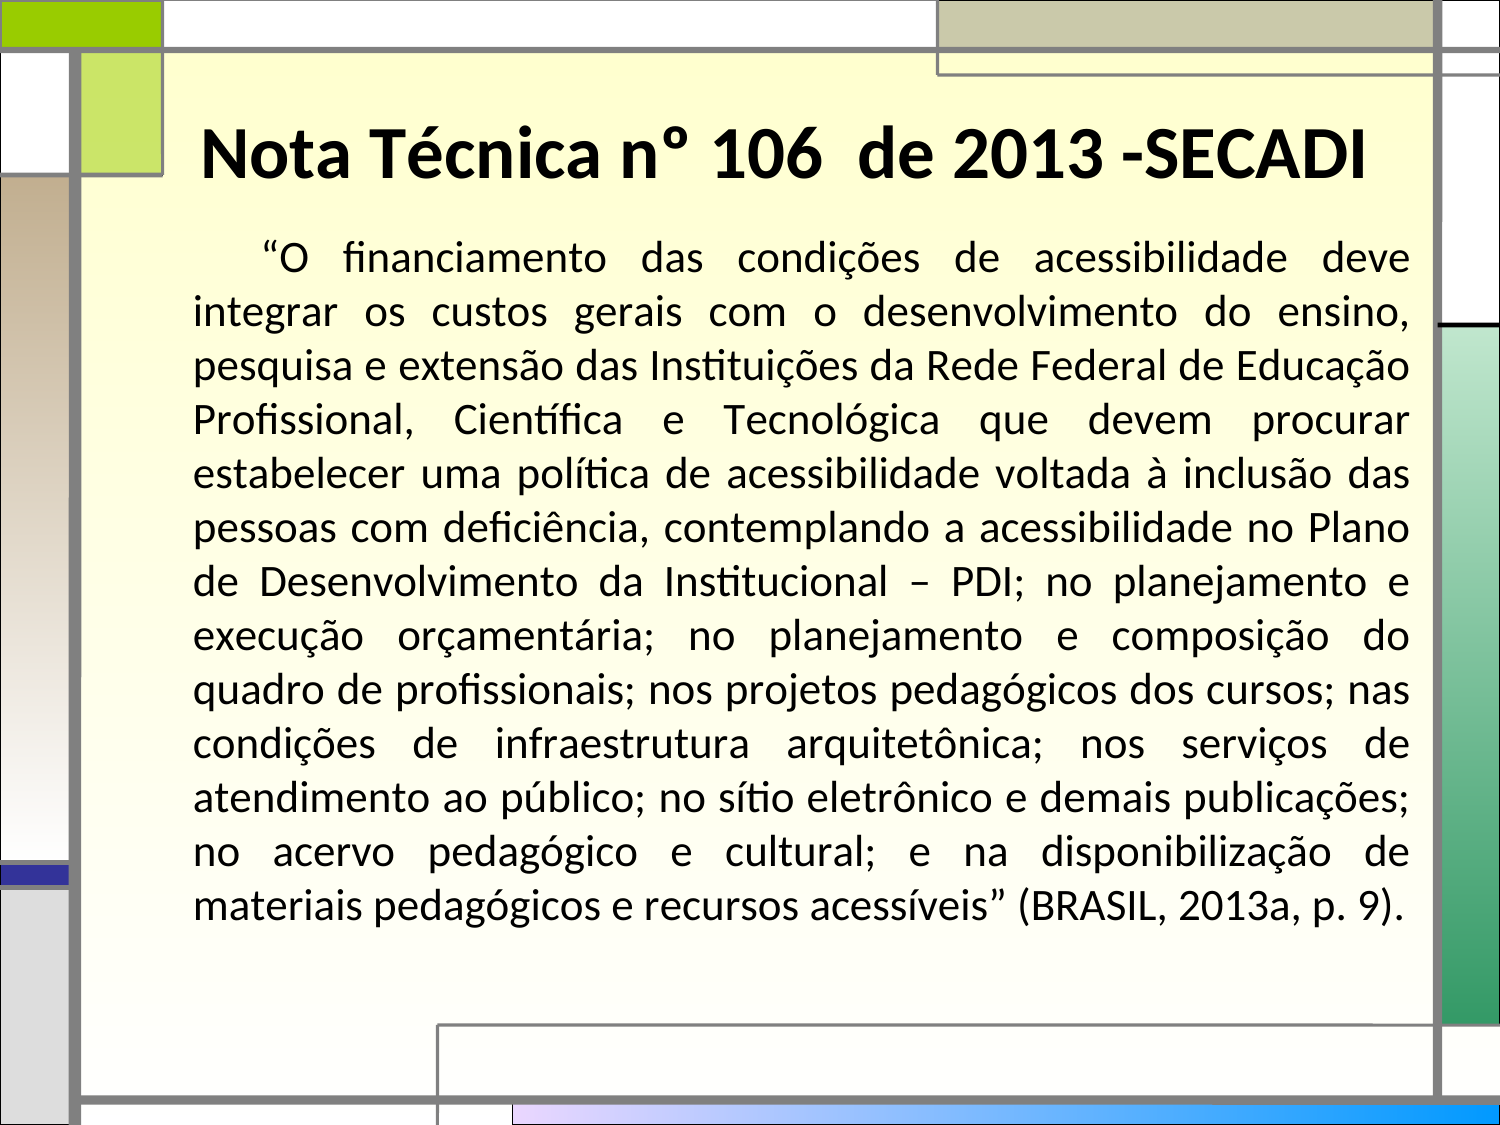

# Nota Técnica nº 106 de 2013 -SECADI
	“O financiamento das condições de acessibilidade deve integrar os custos gerais com o desenvolvimento do ensino, pesquisa e extensão das Instituições da Rede Federal de Educação Profissional, Científica e Tecnológica que devem procurar estabelecer uma política de acessibilidade voltada à inclusão das pessoas com deficiência, contemplando a acessibilidade no Plano de Desenvolvimento da Institucional – PDI; no planejamento e execução orçamentária; no planejamento e composição do quadro de profissionais; nos projetos pedagógicos dos cursos; nas condições de infraestrutura arquitetônica; nos serviços de atendimento ao público; no sítio eletrônico e demais publicações; no acervo pedagógico e cultural; e na disponibilização de materiais pedagógicos e recursos acessíveis” (BRASIL, 2013a, p. 9).